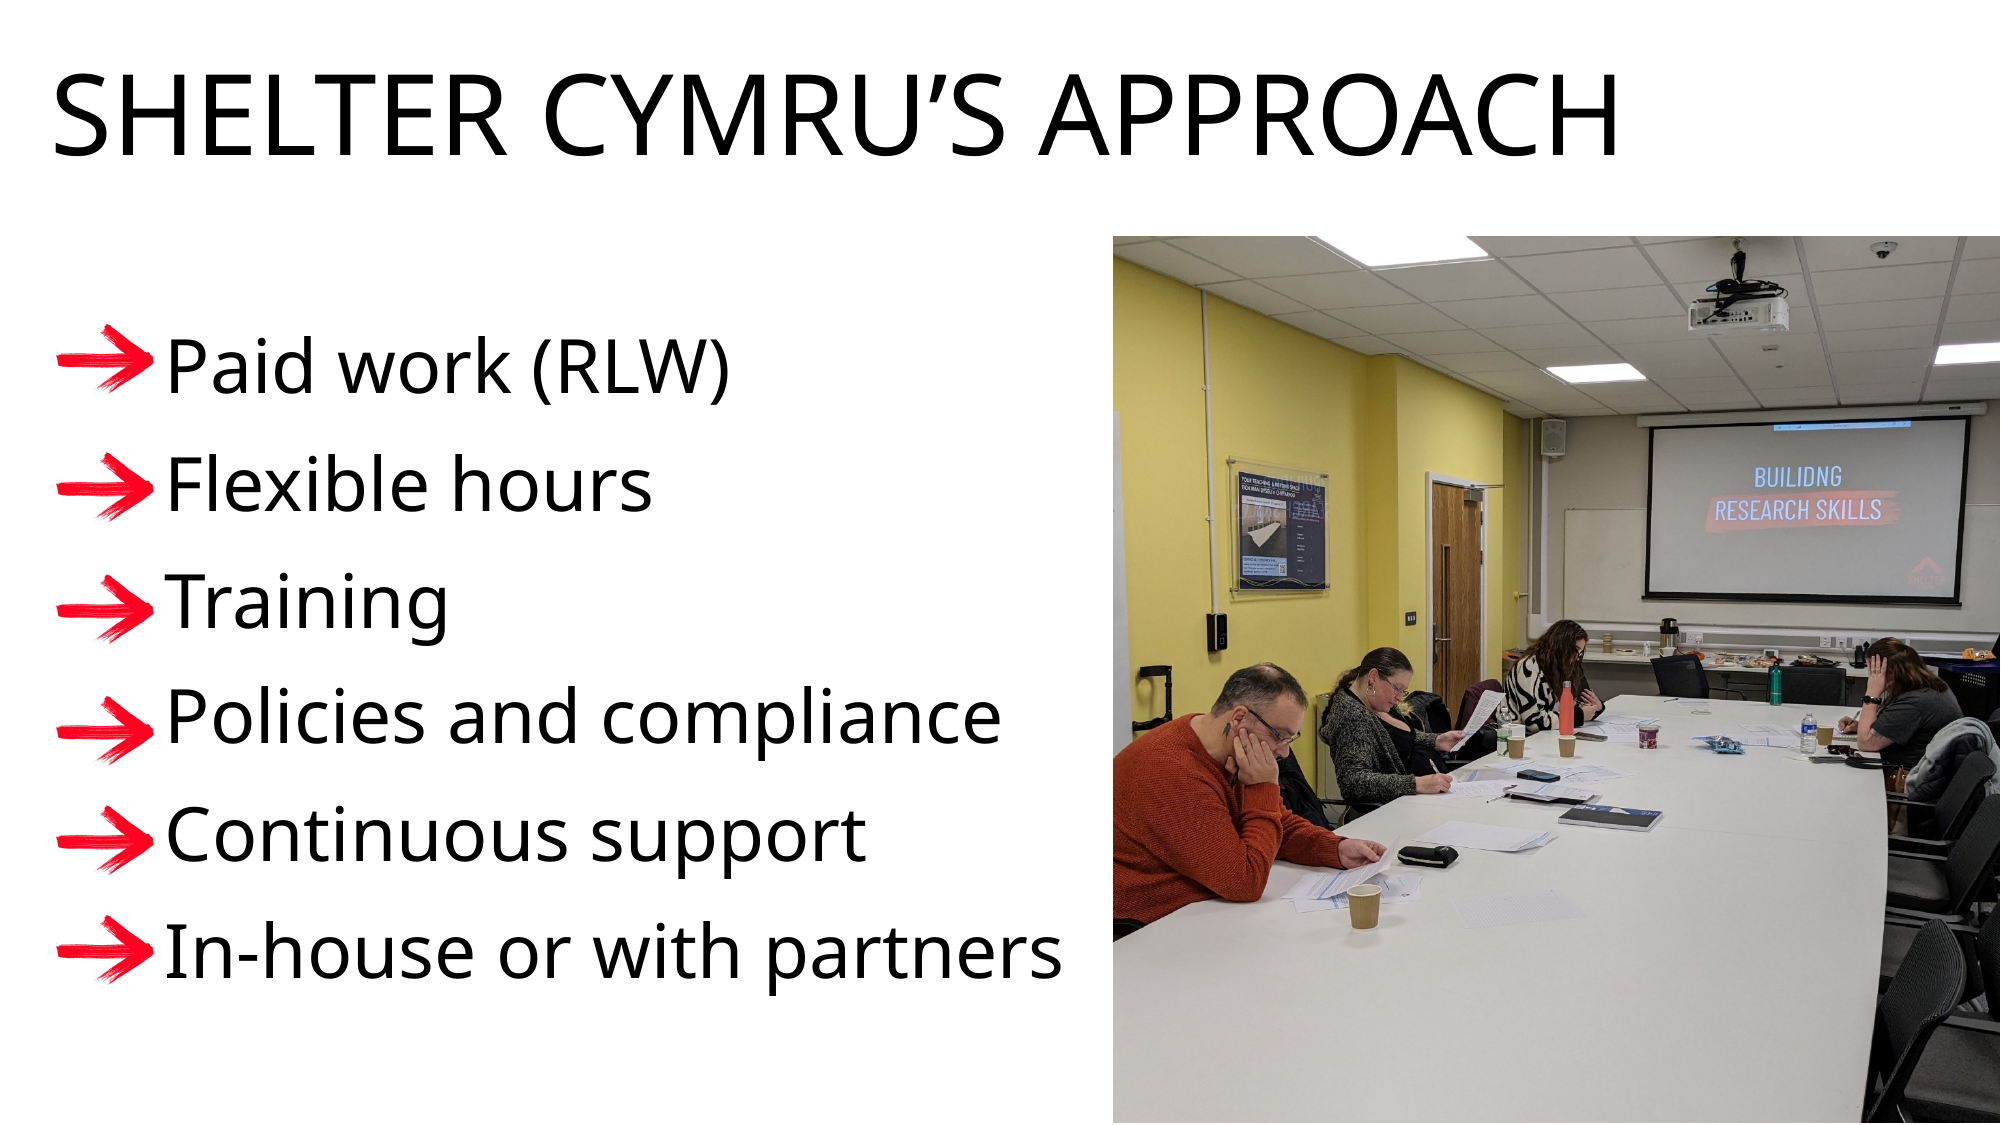

SHELTER CYMRU’S APPROACH
Paid work (RLW)
Flexible hours
Training
Policies and compliance
Continuous support
In-house or with partners